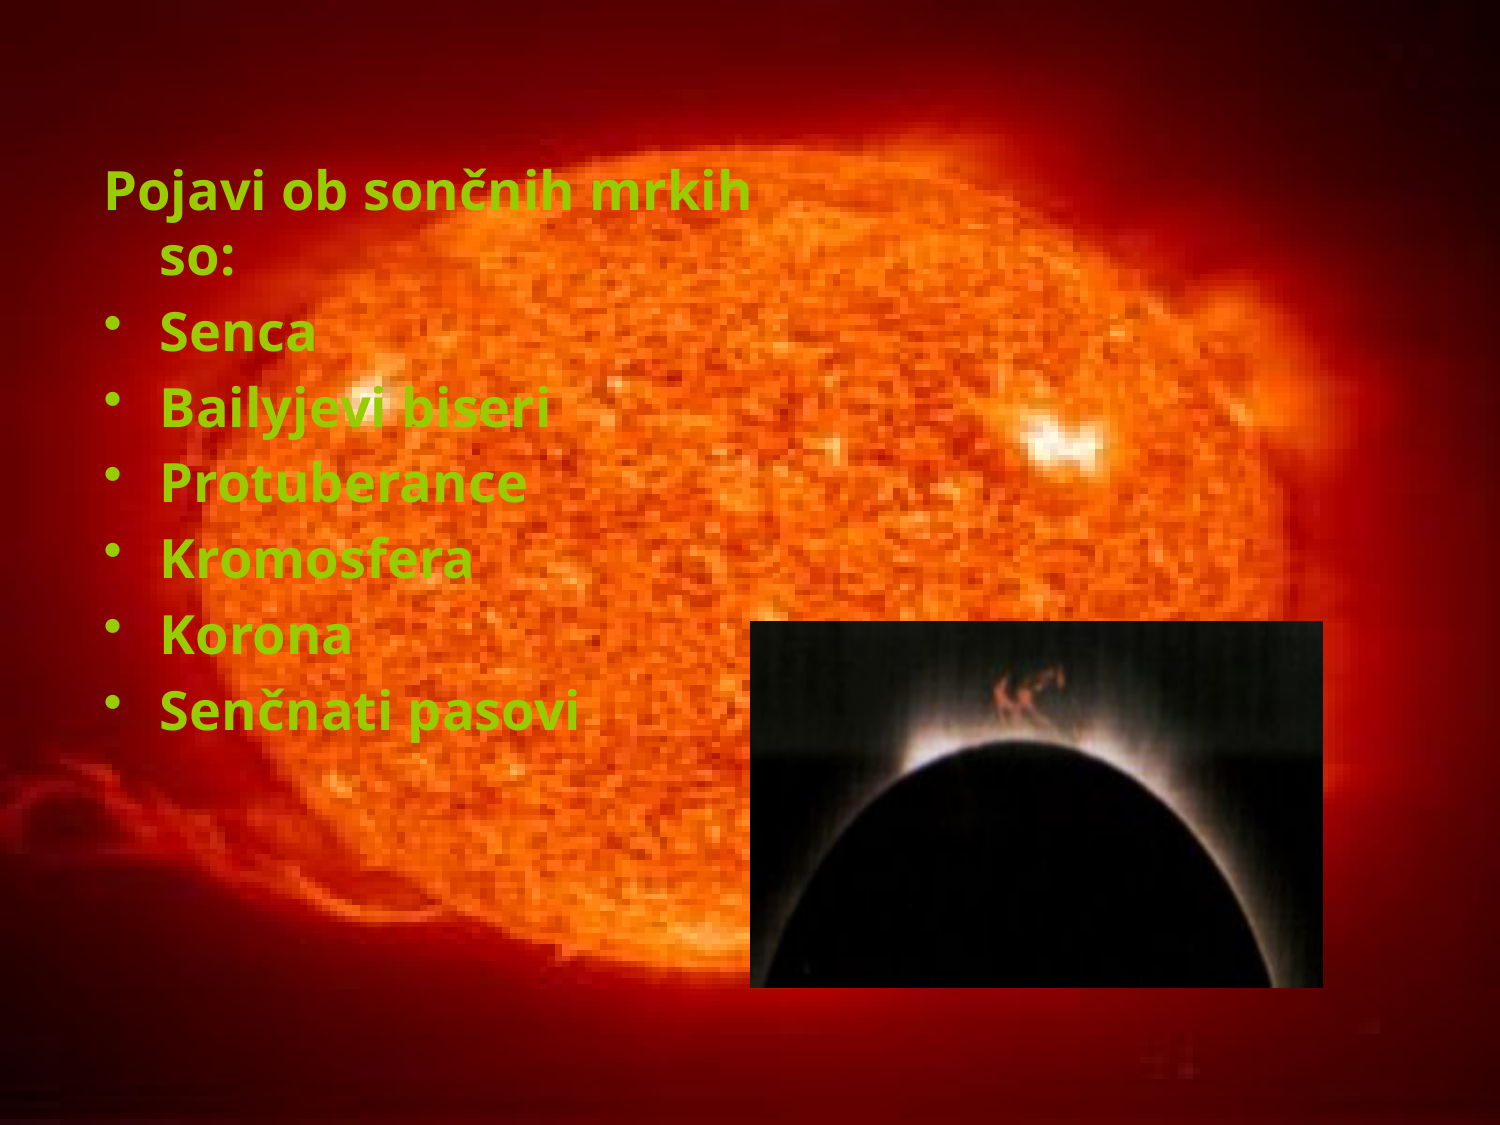

# Pojavi ob sončnih mrkih so:
Senca
Bailyjevi biseri
Protuberance
Kromosfera
Korona
Senčnati pasovi